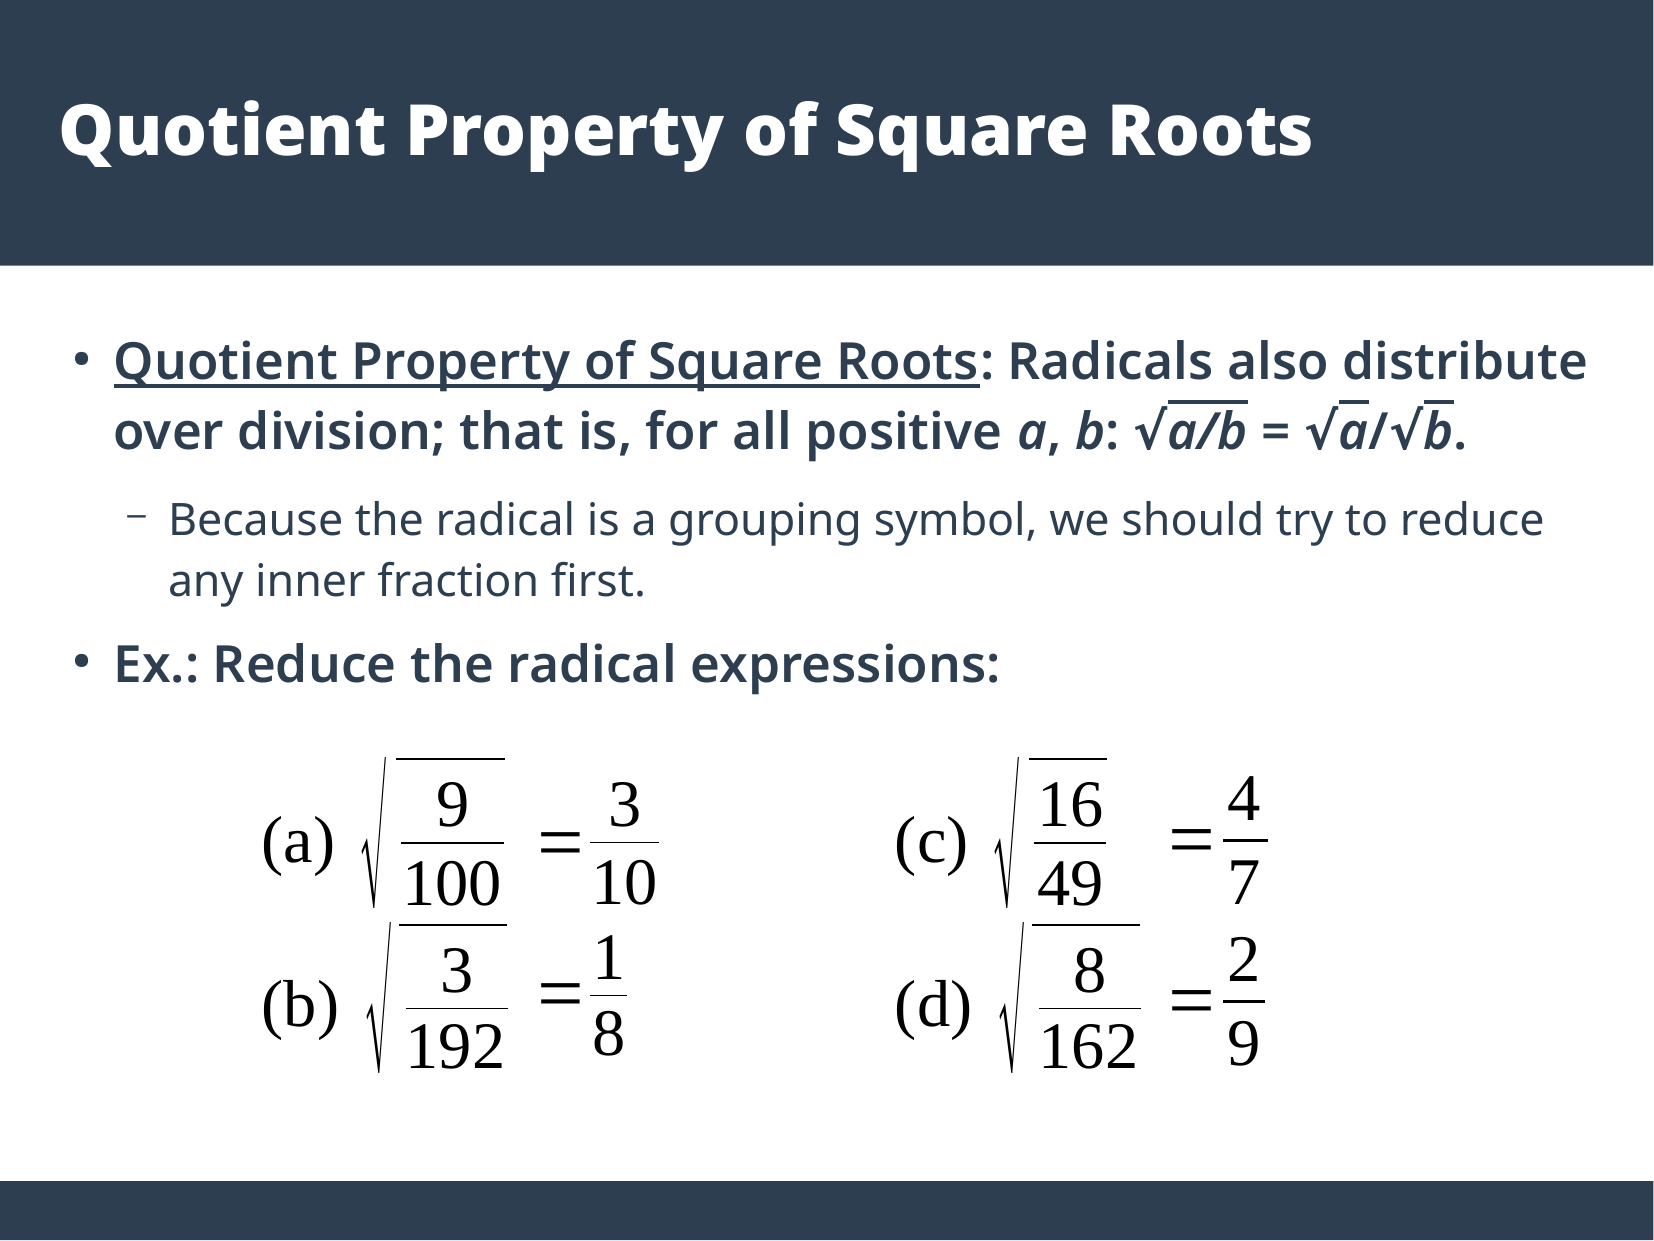

# Quotient Property of Square Roots
Quotient Property of Square Roots: Radicals also distribute over division; that is, for all positive a, b: √a/b = √a/√b.
Because the radical is a grouping symbol, we should try to reduce any inner fraction first.
Ex.: Reduce the radical expressions: